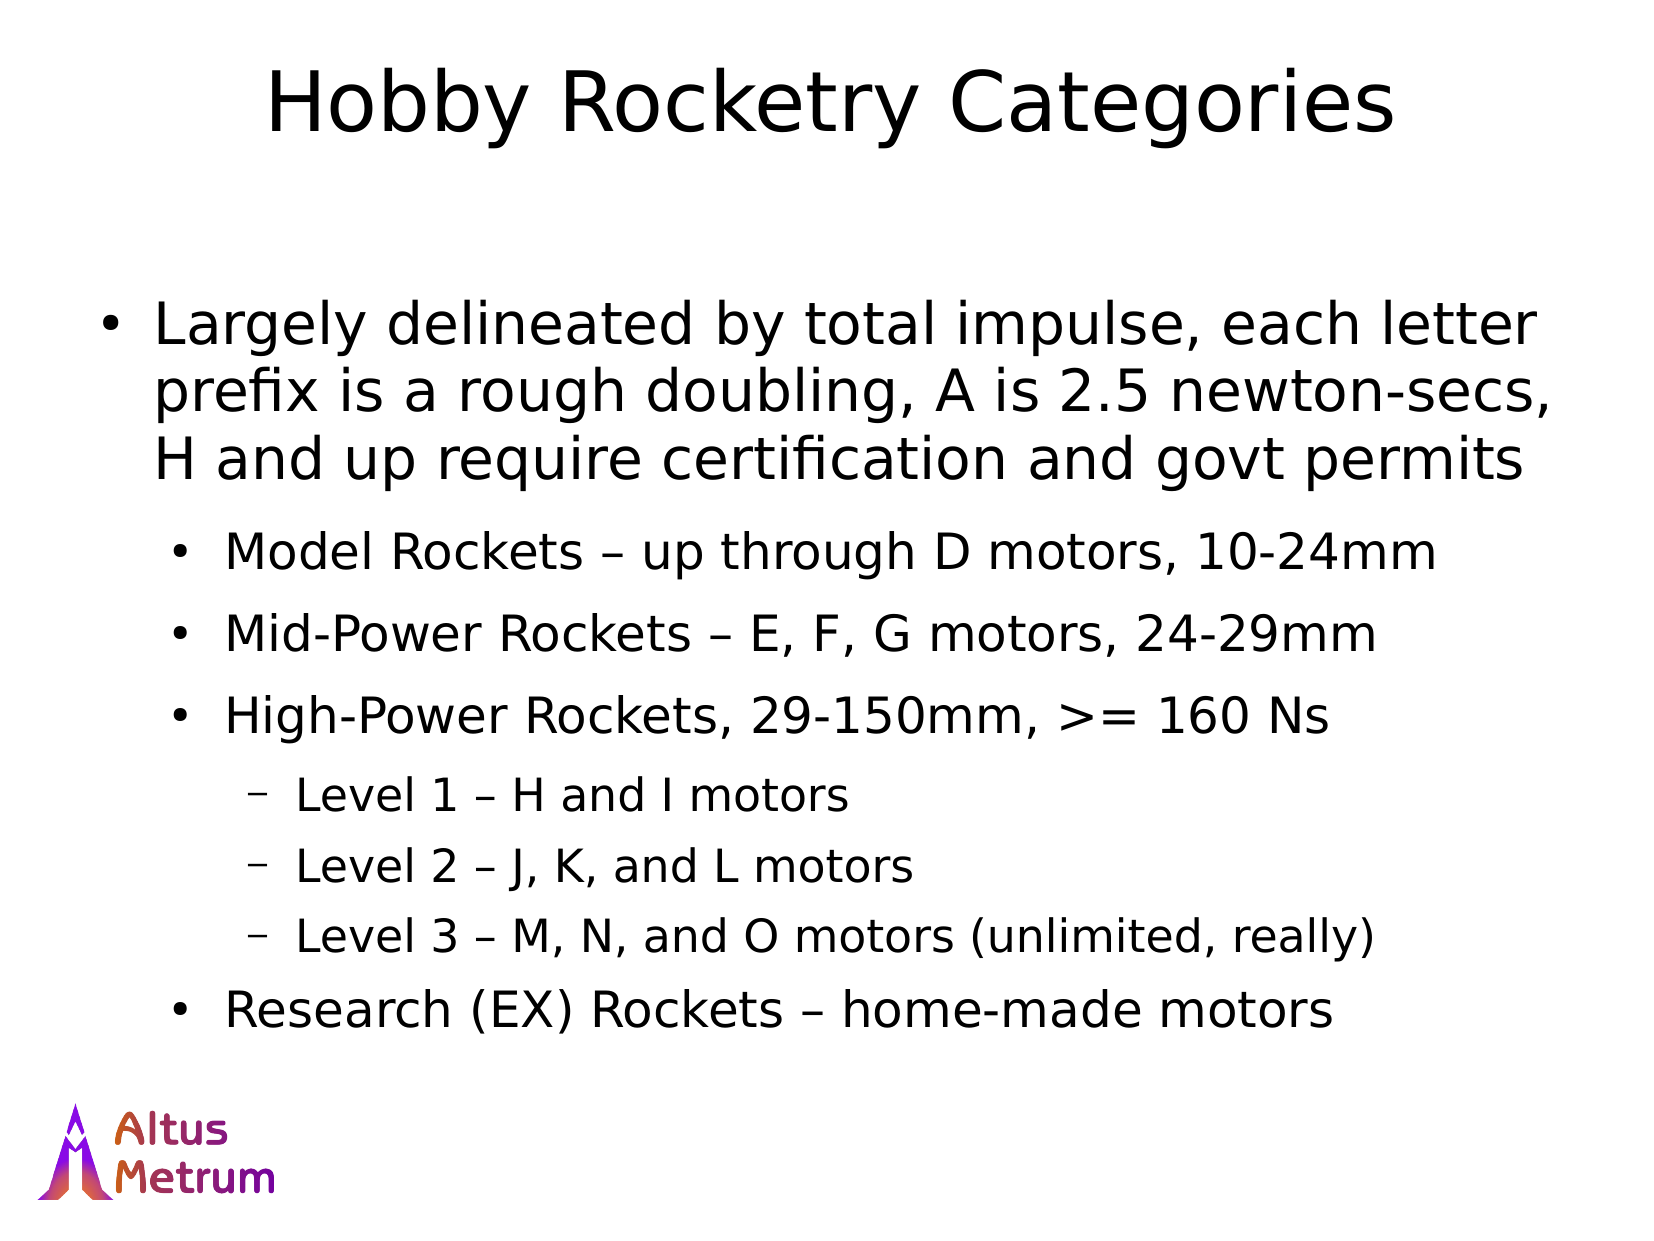

# Hobby Rocketry Categories
Largely delineated by total impulse, each letter prefix is a rough doubling, A is 2.5 newton-secs, H and up require certification and govt permits
Model Rockets – up through D motors, 10-24mm
Mid-Power Rockets – E, F, G motors, 24-29mm
High-Power Rockets, 29-150mm, >= 160 Ns
Level 1 – H and I motors
Level 2 – J, K, and L motors
Level 3 – M, N, and O motors (unlimited, really)
Research (EX) Rockets – home-made motors